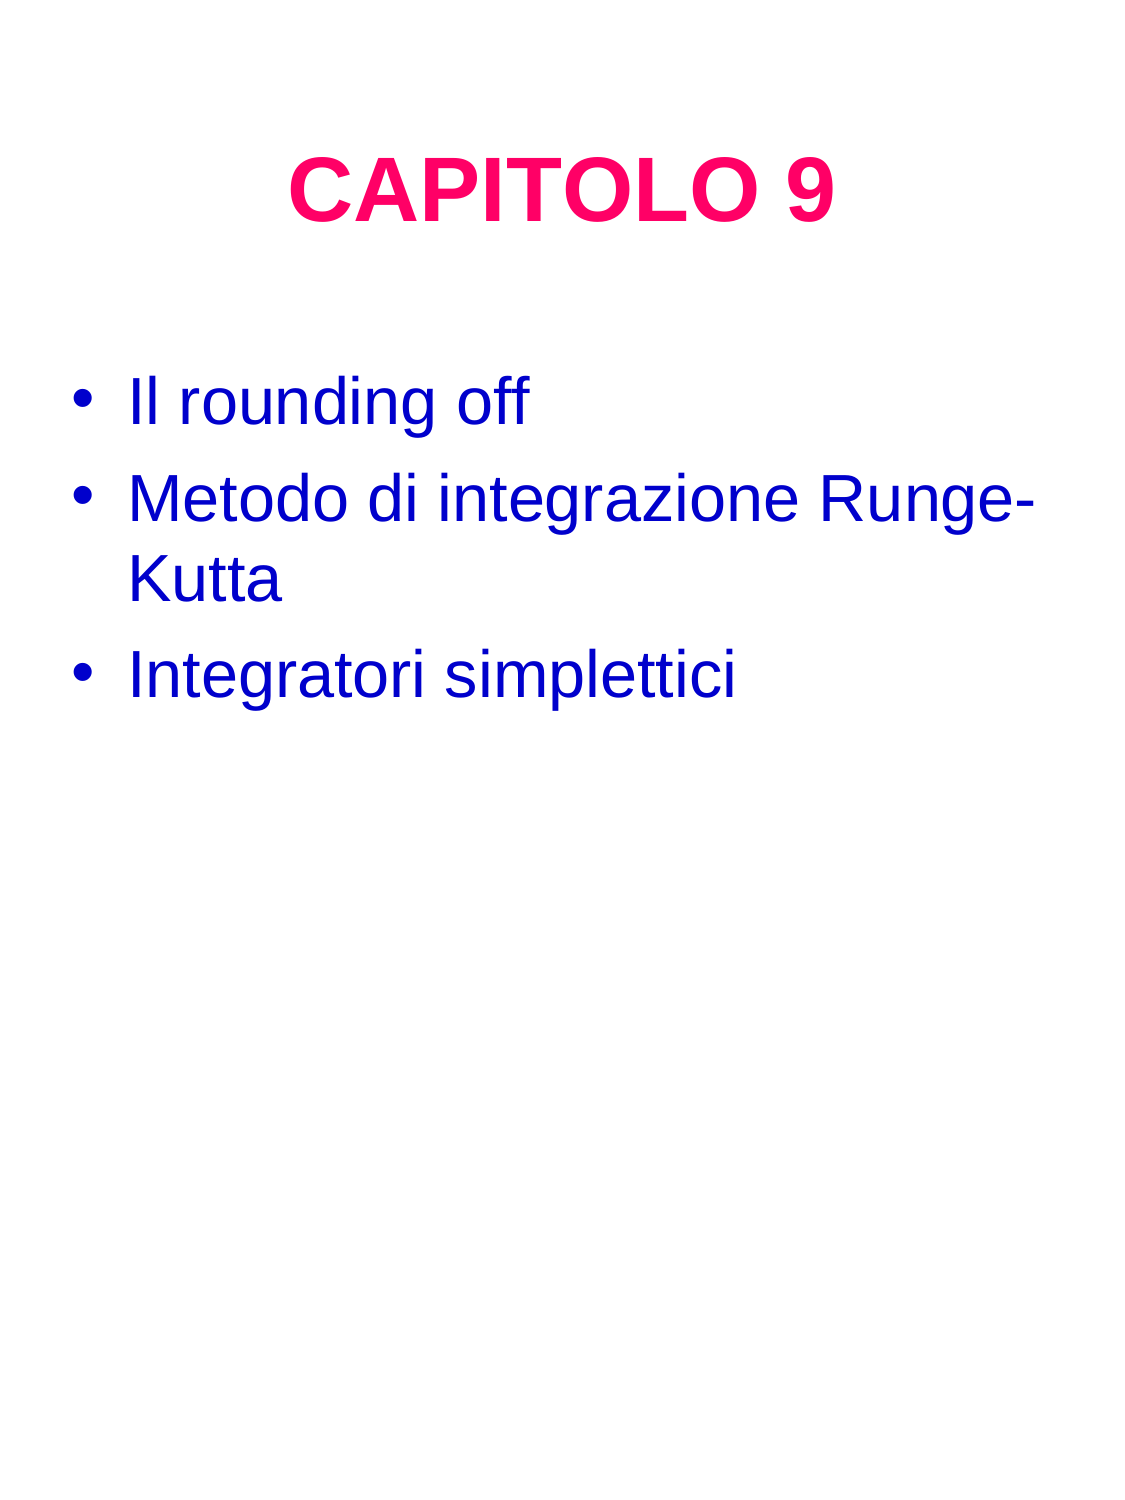

# CAPITOLO 9
Il rounding off
Metodo di integrazione Runge-Kutta
Integratori simplettici